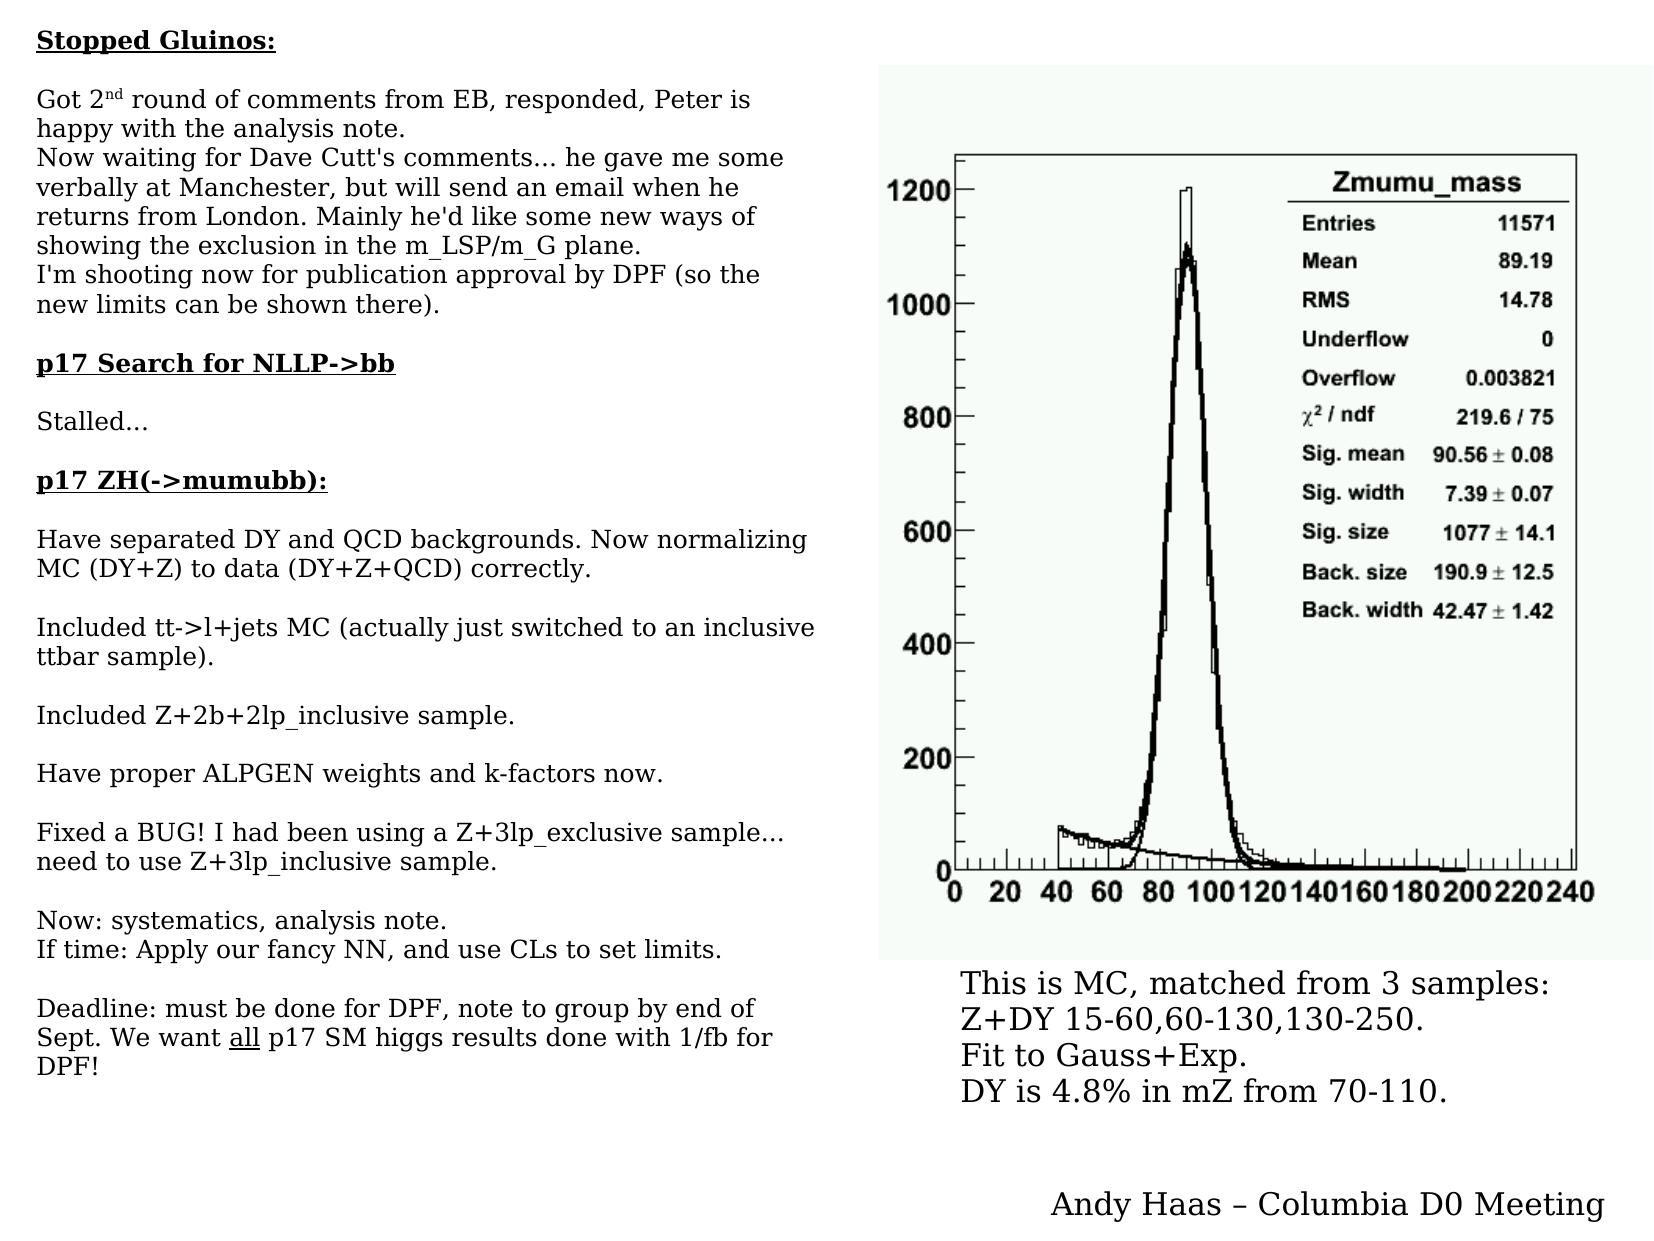

Stopped Gluinos:
Got 2nd round of comments from EB, responded, Peter is happy with the analysis note.
Now waiting for Dave Cutt's comments... he gave me some verbally at Manchester, but will send an email when he returns from London. Mainly he'd like some new ways of showing the exclusion in the m_LSP/m_G plane.
I'm shooting now for publication approval by DPF (so the new limits can be shown there).
p17 Search for NLLP->bb
Stalled...
p17 ZH(->mumubb):
Have separated DY and QCD backgrounds. Now normalizing MC (DY+Z) to data (DY+Z+QCD) correctly.
Included tt->l+jets MC (actually just switched to an inclusive ttbar sample).
Included Z+2b+2lp_inclusive sample.
Have proper ALPGEN weights and k-factors now.
Fixed a BUG! I had been using a Z+3lp_exclusive sample... need to use Z+3lp_inclusive sample.
Now: systematics, analysis note.
If time: Apply our fancy NN, and use CLs to set limits.
Deadline: must be done for DPF, note to group by end of Sept. We want all p17 SM higgs results done with 1/fb for DPF!
This is MC, matched from 3 samples:
Z+DY 15-60,60-130,130-250.
Fit to Gauss+Exp.
DY is 4.8% in mZ from 70-110.